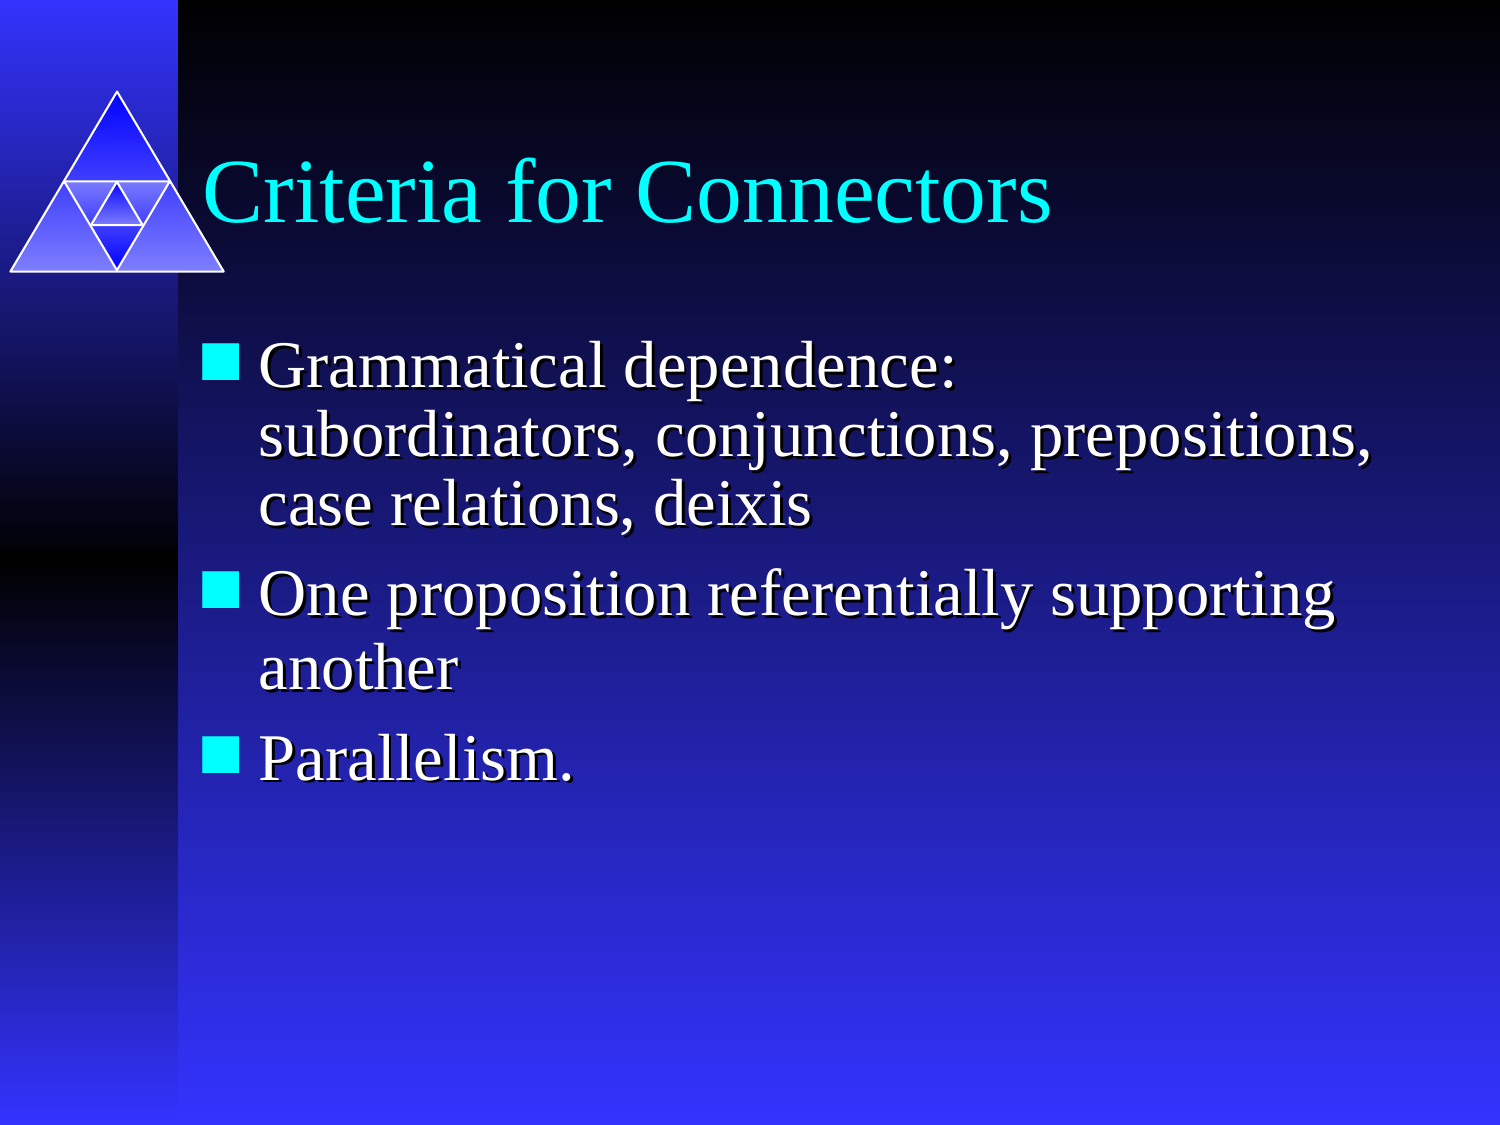

# Criteria for Connectors
Grammatical dependence:
subordinators, conjunctions, prepositions, case relations, deixis
One proposition referentially supporting another
Parallelism.